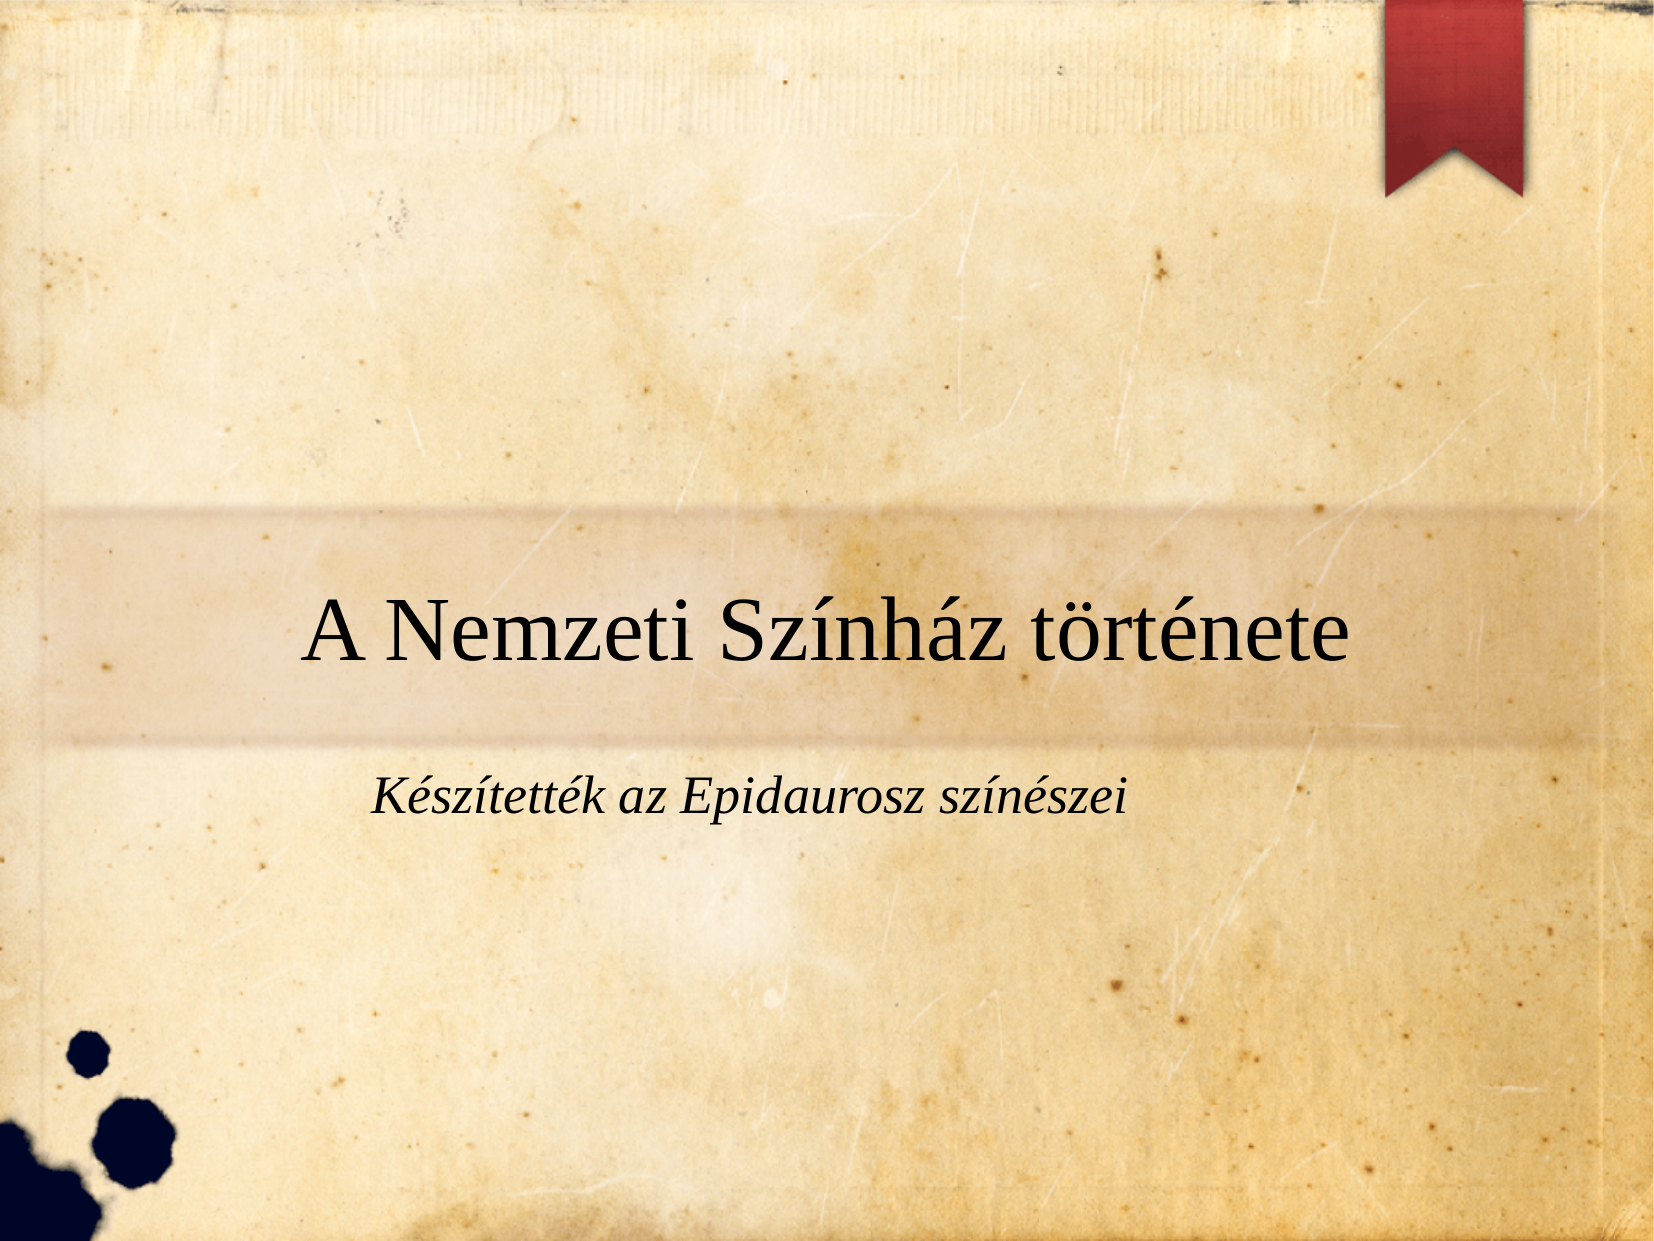

# A Nemzeti Színház története
 		Készítették az Epidaurosz színészei